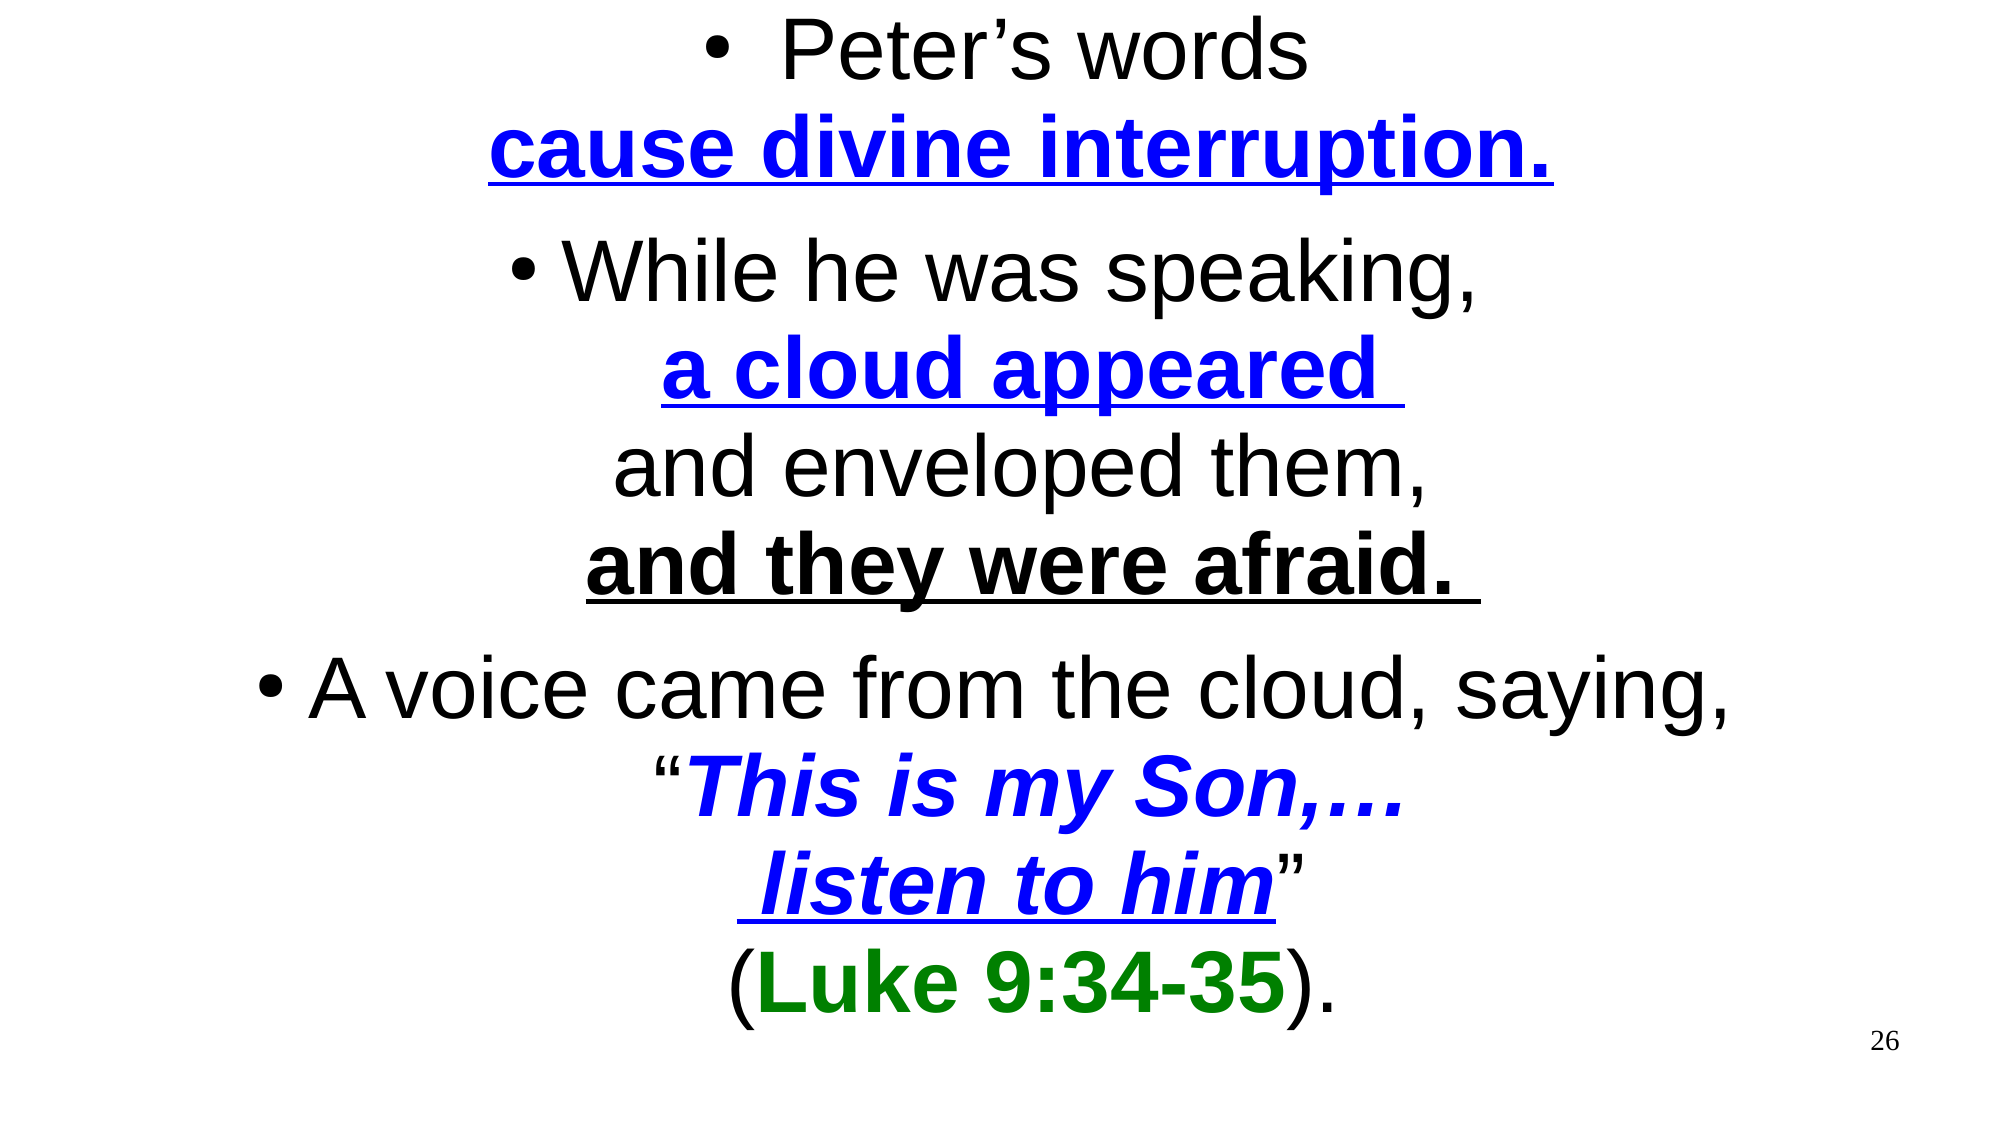

# Peter’s words cause divine interruption.
While he was speaking,
a cloud appeared
and enveloped them,
and they were afraid.
A voice came from the cloud, saying,
“This is my Son,…
 listen to him”
(Luke 9:34-35).
26